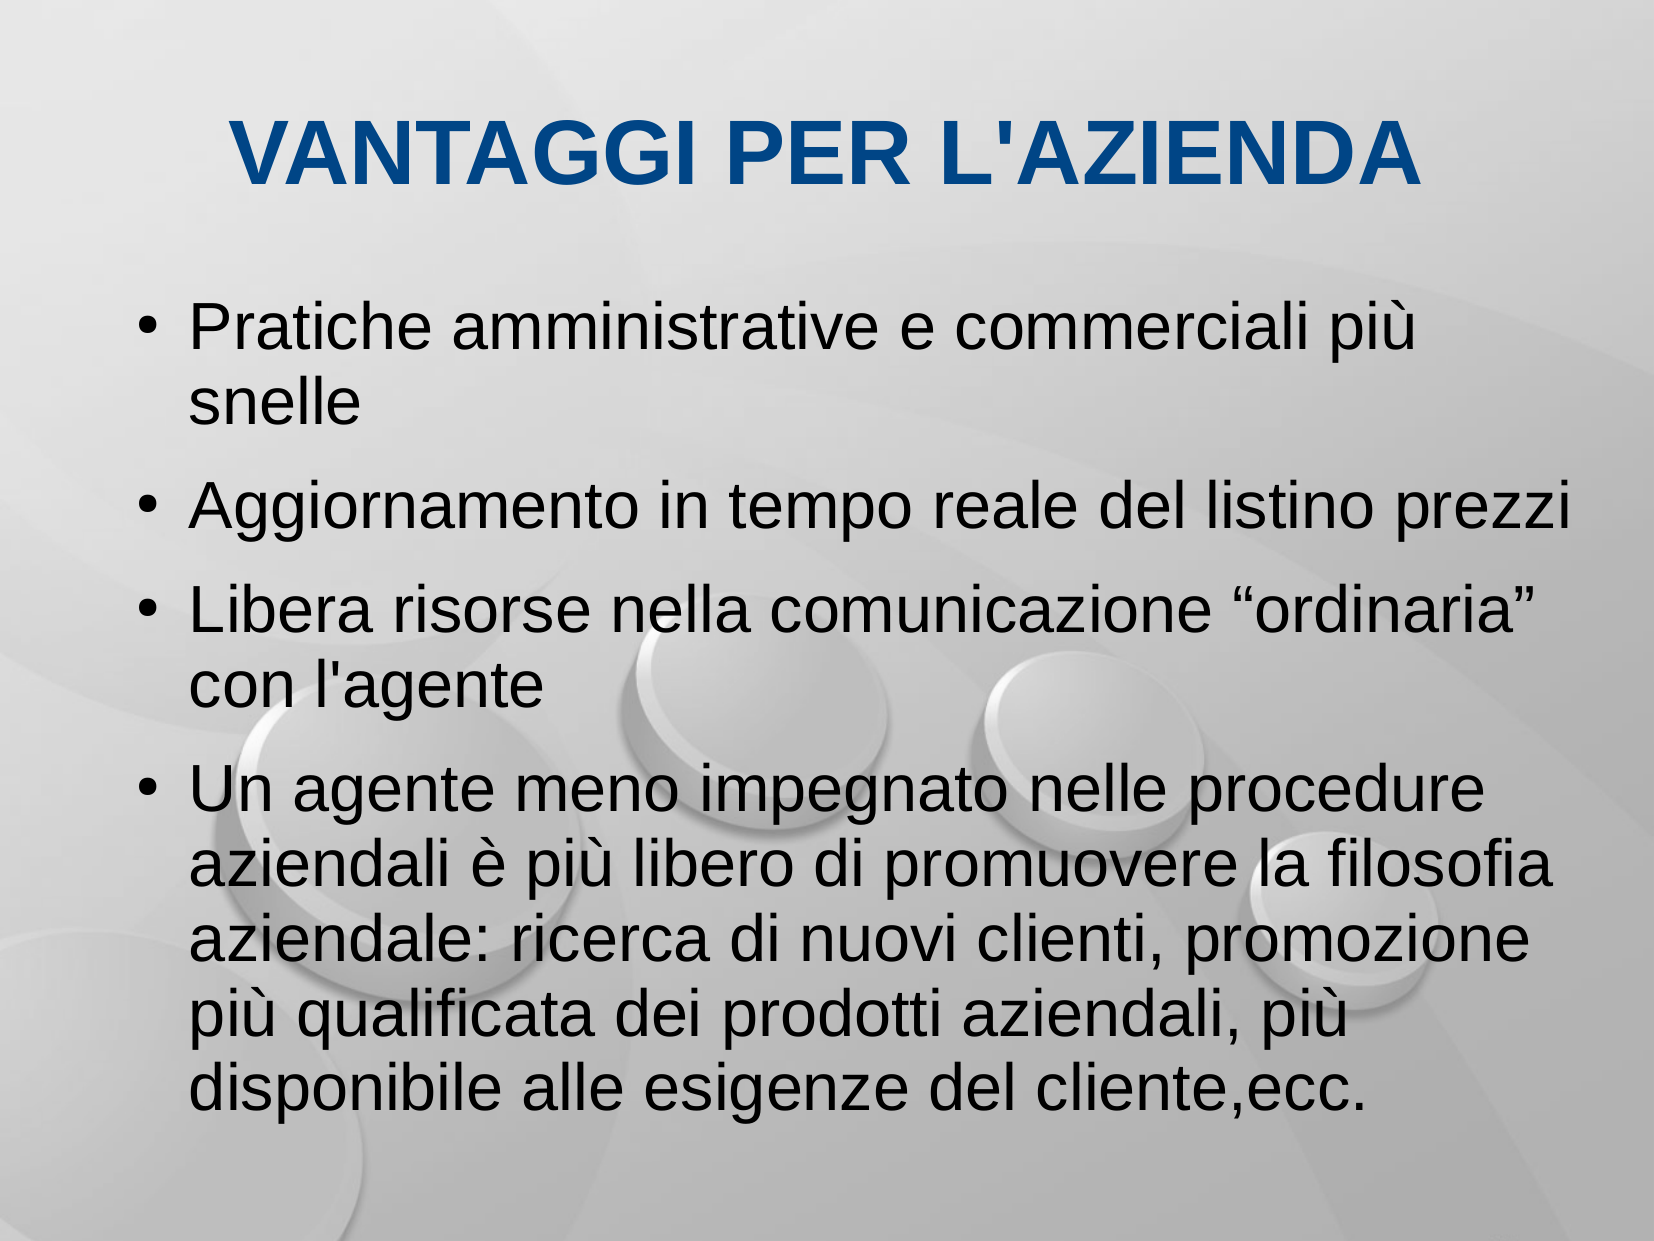

# VANTAGGI PER L'AZIENDA
Pratiche amministrative e commerciali più snelle
Aggiornamento in tempo reale del listino prezzi
Libera risorse nella comunicazione “ordinaria” con l'agente
Un agente meno impegnato nelle procedure aziendali è più libero di promuovere la filosofia aziendale: ricerca di nuovi clienti, promozione più qualificata dei prodotti aziendali, più disponibile alle esigenze del cliente,ecc.